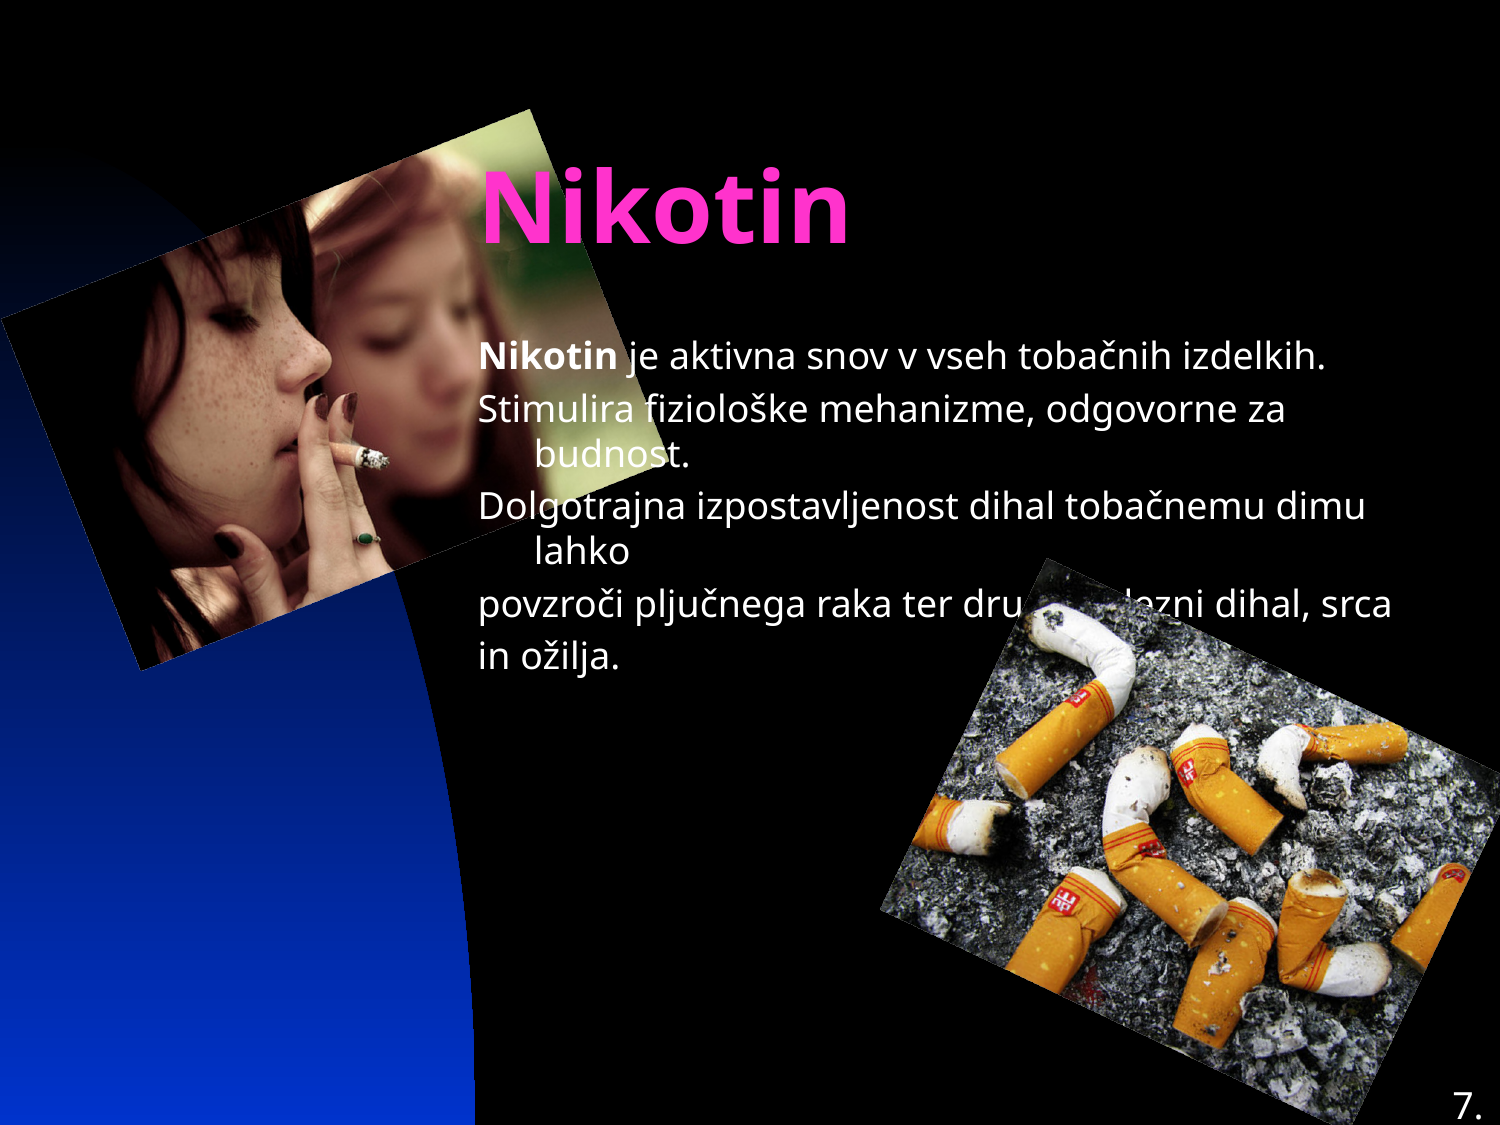

# Nikotin
Nikotin je aktivna snov v vseh tobačnih izdelkih.
Stimulira fiziološke mehanizme, odgovorne za budnost.
Dolgotrajna izpostavljenost dihal tobačnemu dimu lahko
povzroči pljučnega raka ter druge bolezni dihal, srca
in ožilja.
7.